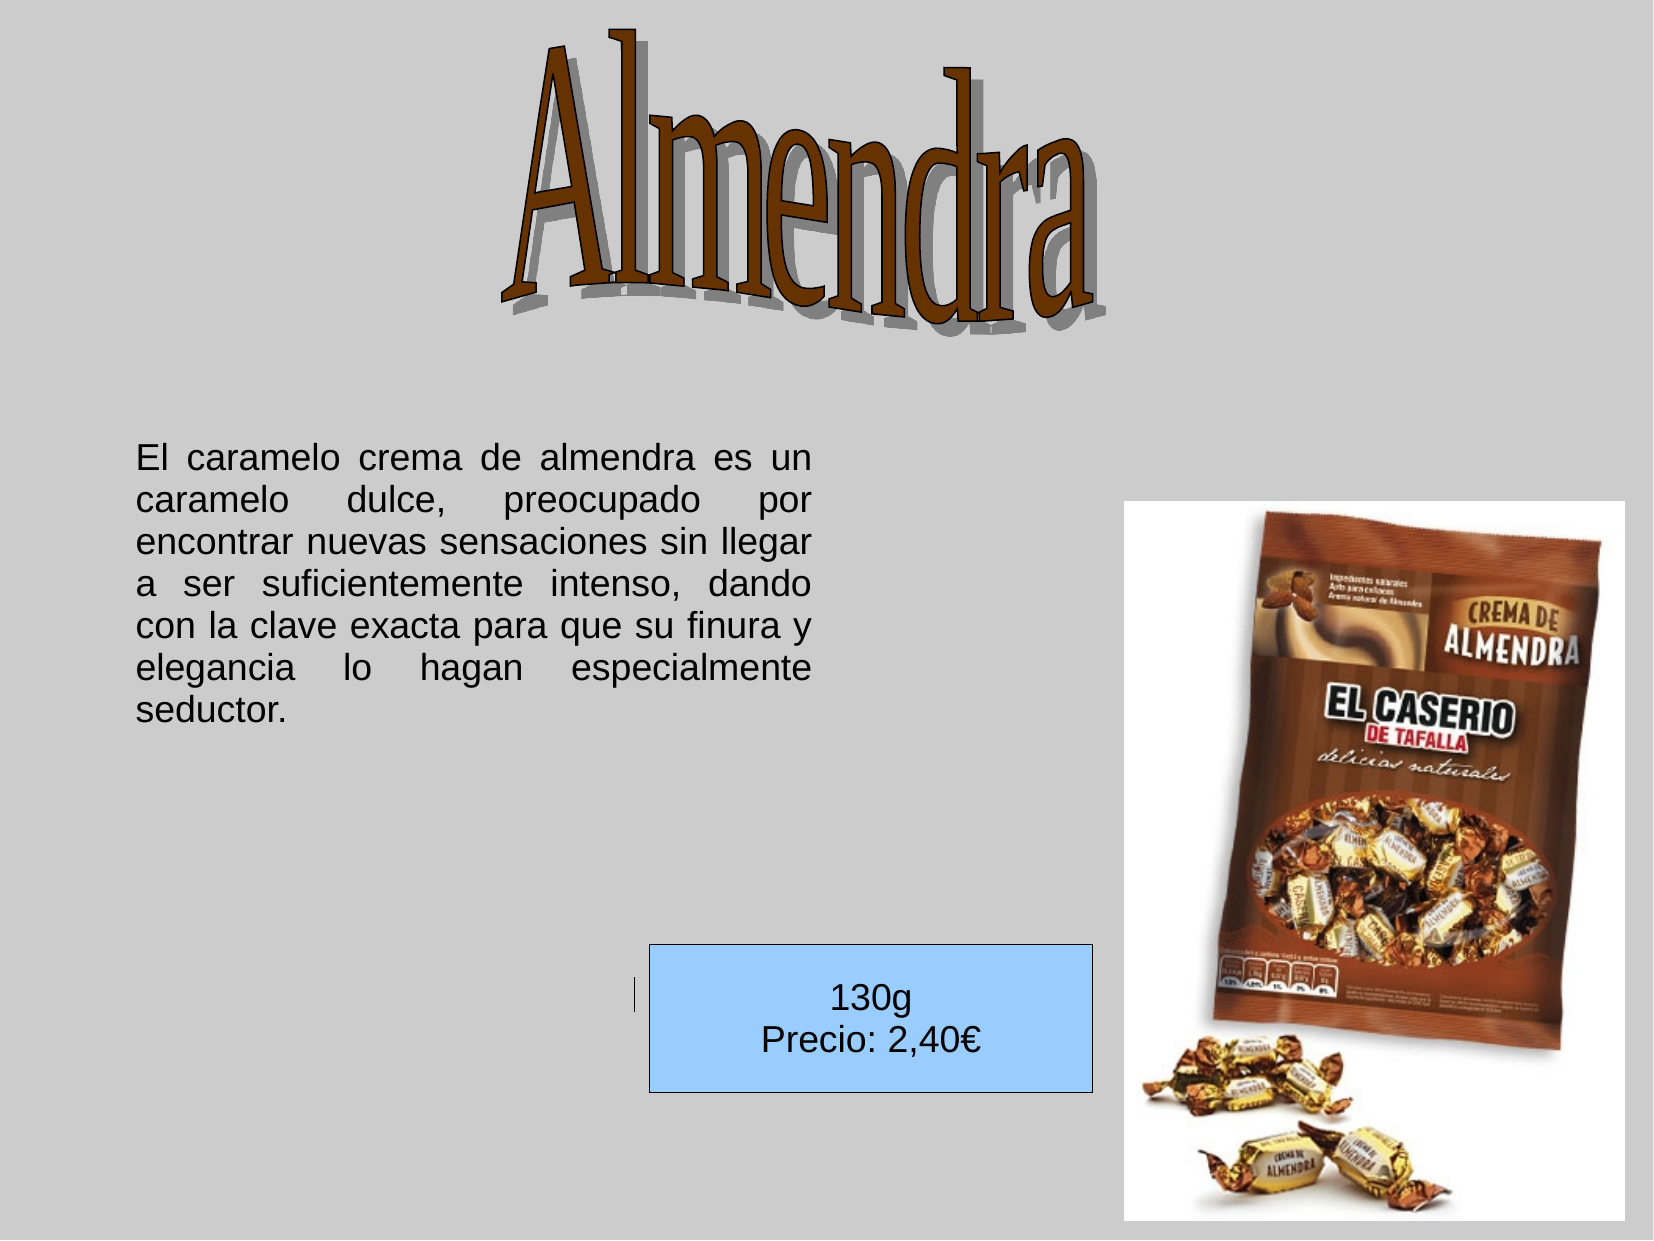

Almendra
El caramelo crema de almendra es un caramelo dulce, preocupado por encontrar nuevas sensaciones sin llegar a ser suficientemente intenso, dando con la clave exacta para que su finura y elegancia lo hagan especialmente seductor.
130g
Precio: 2,40€